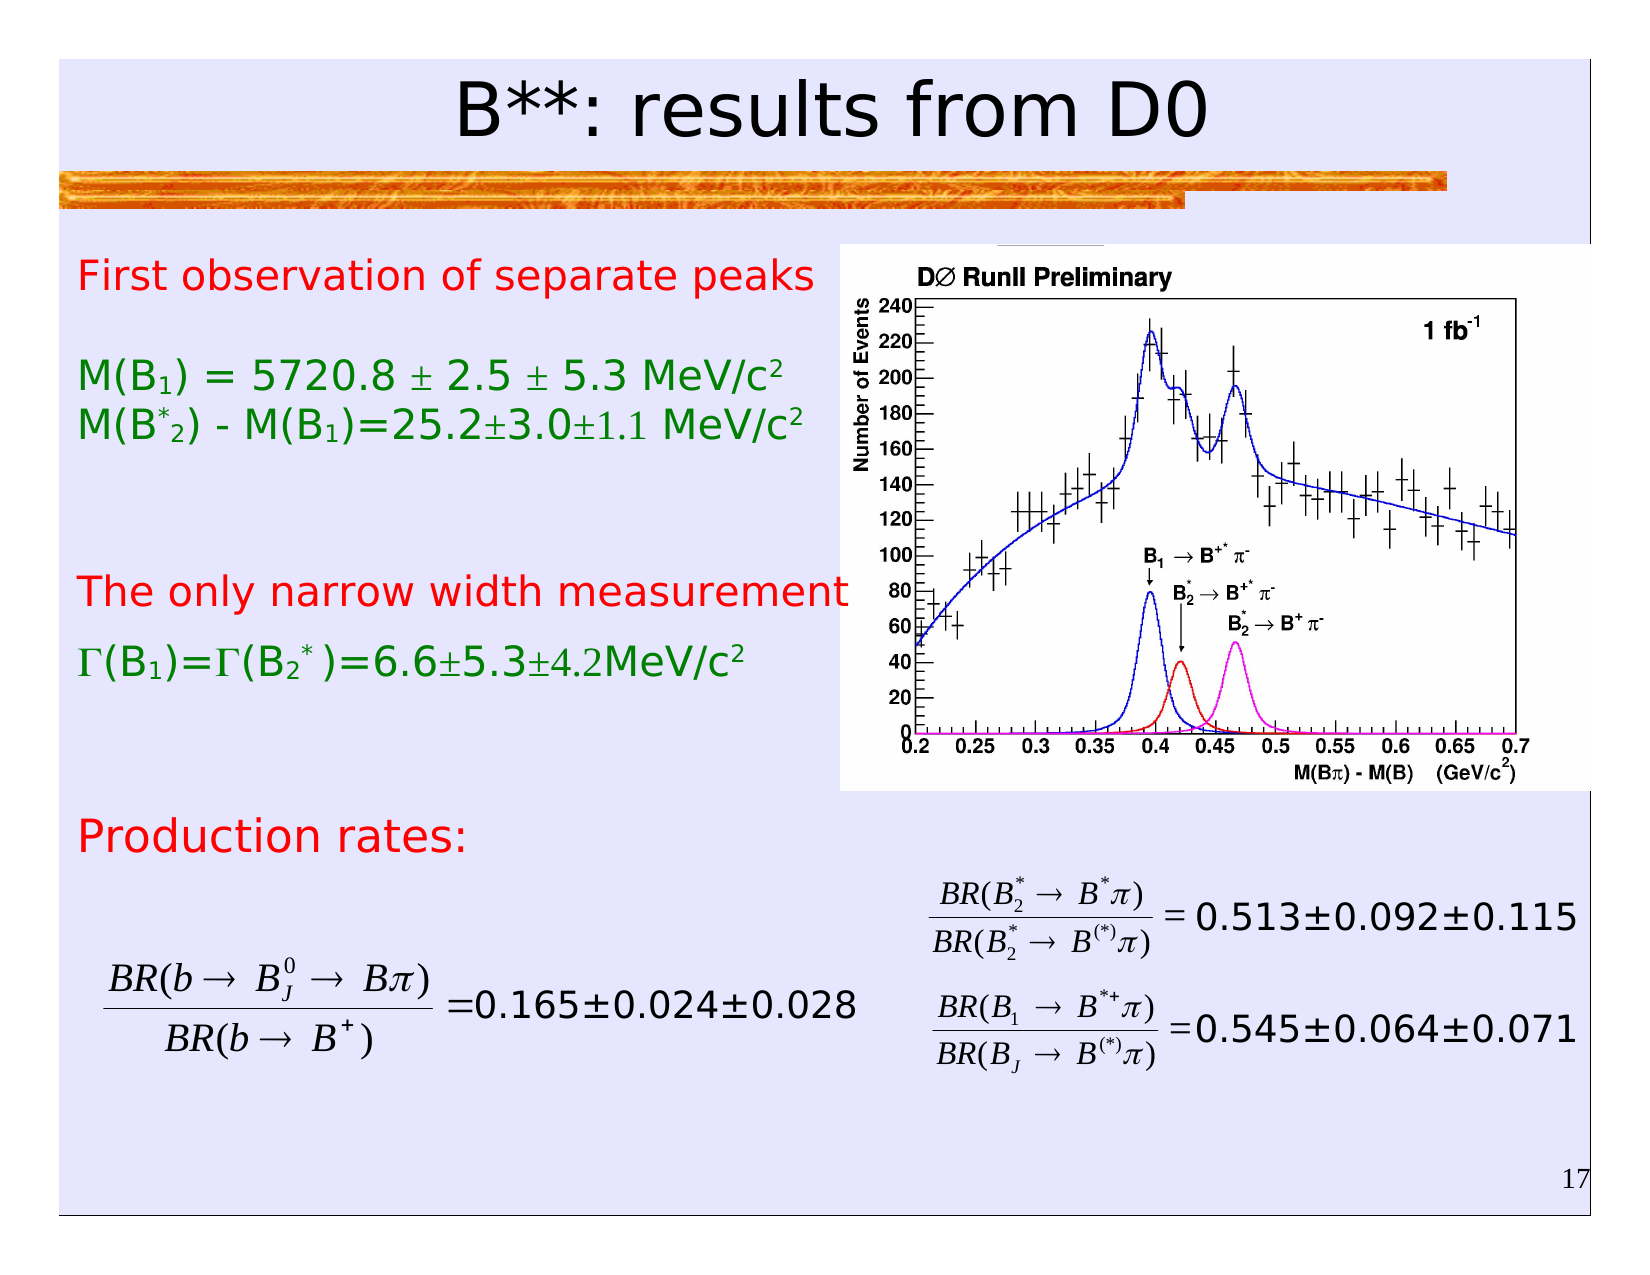

B**: results from D0
First observation of separate peaks
M(B1) = 5720.8 ± 2.5 ± 5.3 MeV/c2
M(B*2) - M(B1)=25.2±3.0±1.1 MeV/c2
The only narrow width measurement
G(B1)=G(B2* )=6.6±5.3±4.2MeV/c2
Production rates:
0.513±0.092±0.115
0.165±0.024±0.028
0.545±0.064±0.071
17